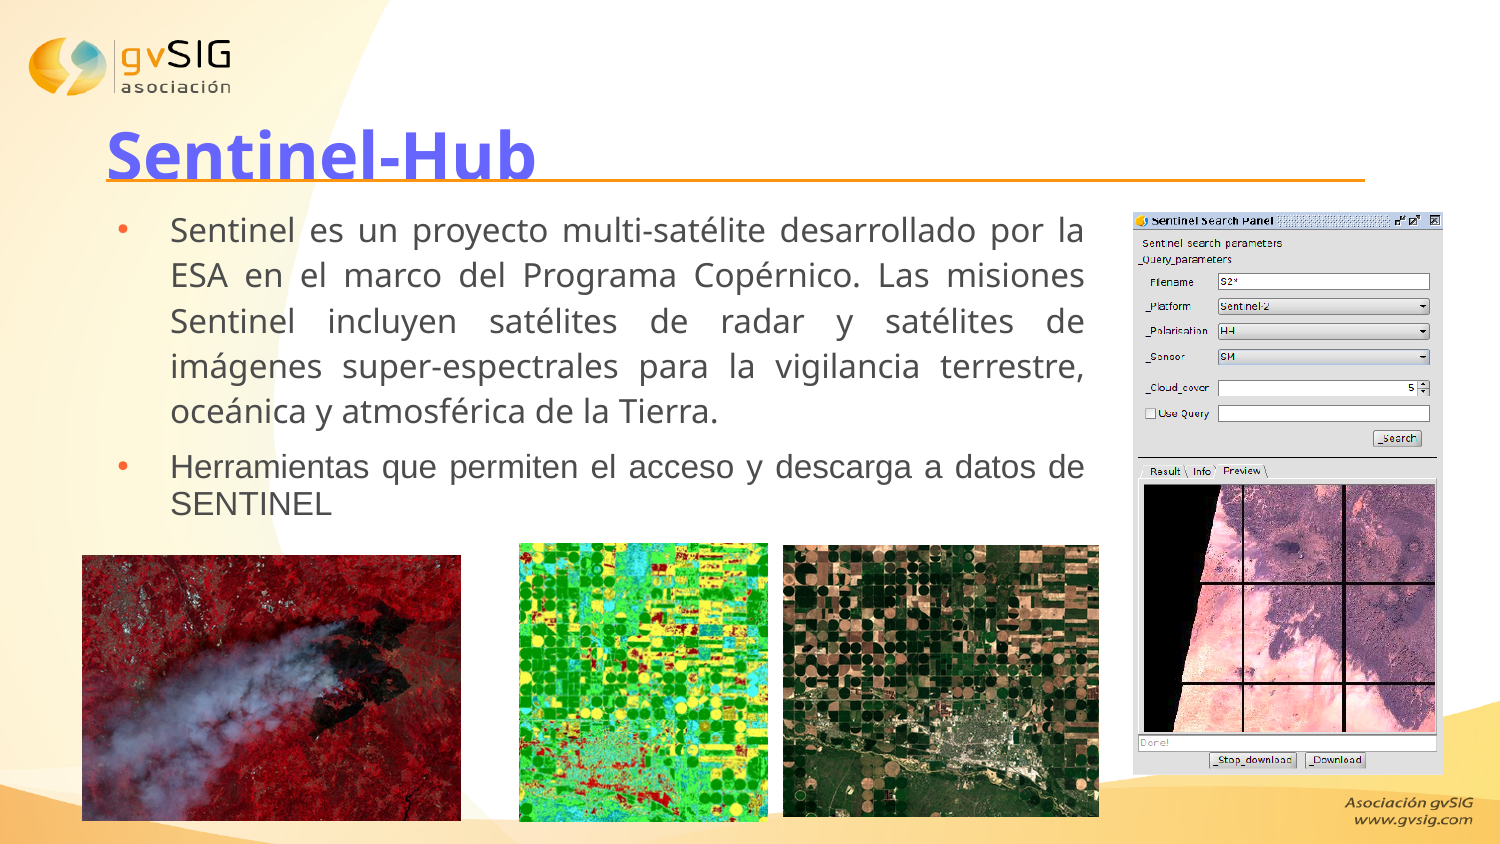

# Sentinel-Hub
Sentinel es un proyecto multi-satélite desarrollado por la ESA en el marco del Programa Copérnico. Las misiones Sentinel incluyen satélites de radar y satélites de imágenes super-espectrales para la vigilancia terrestre, oceánica y atmosférica de la Tierra.
Herramientas que permiten el acceso y descarga a datos de SENTINEL